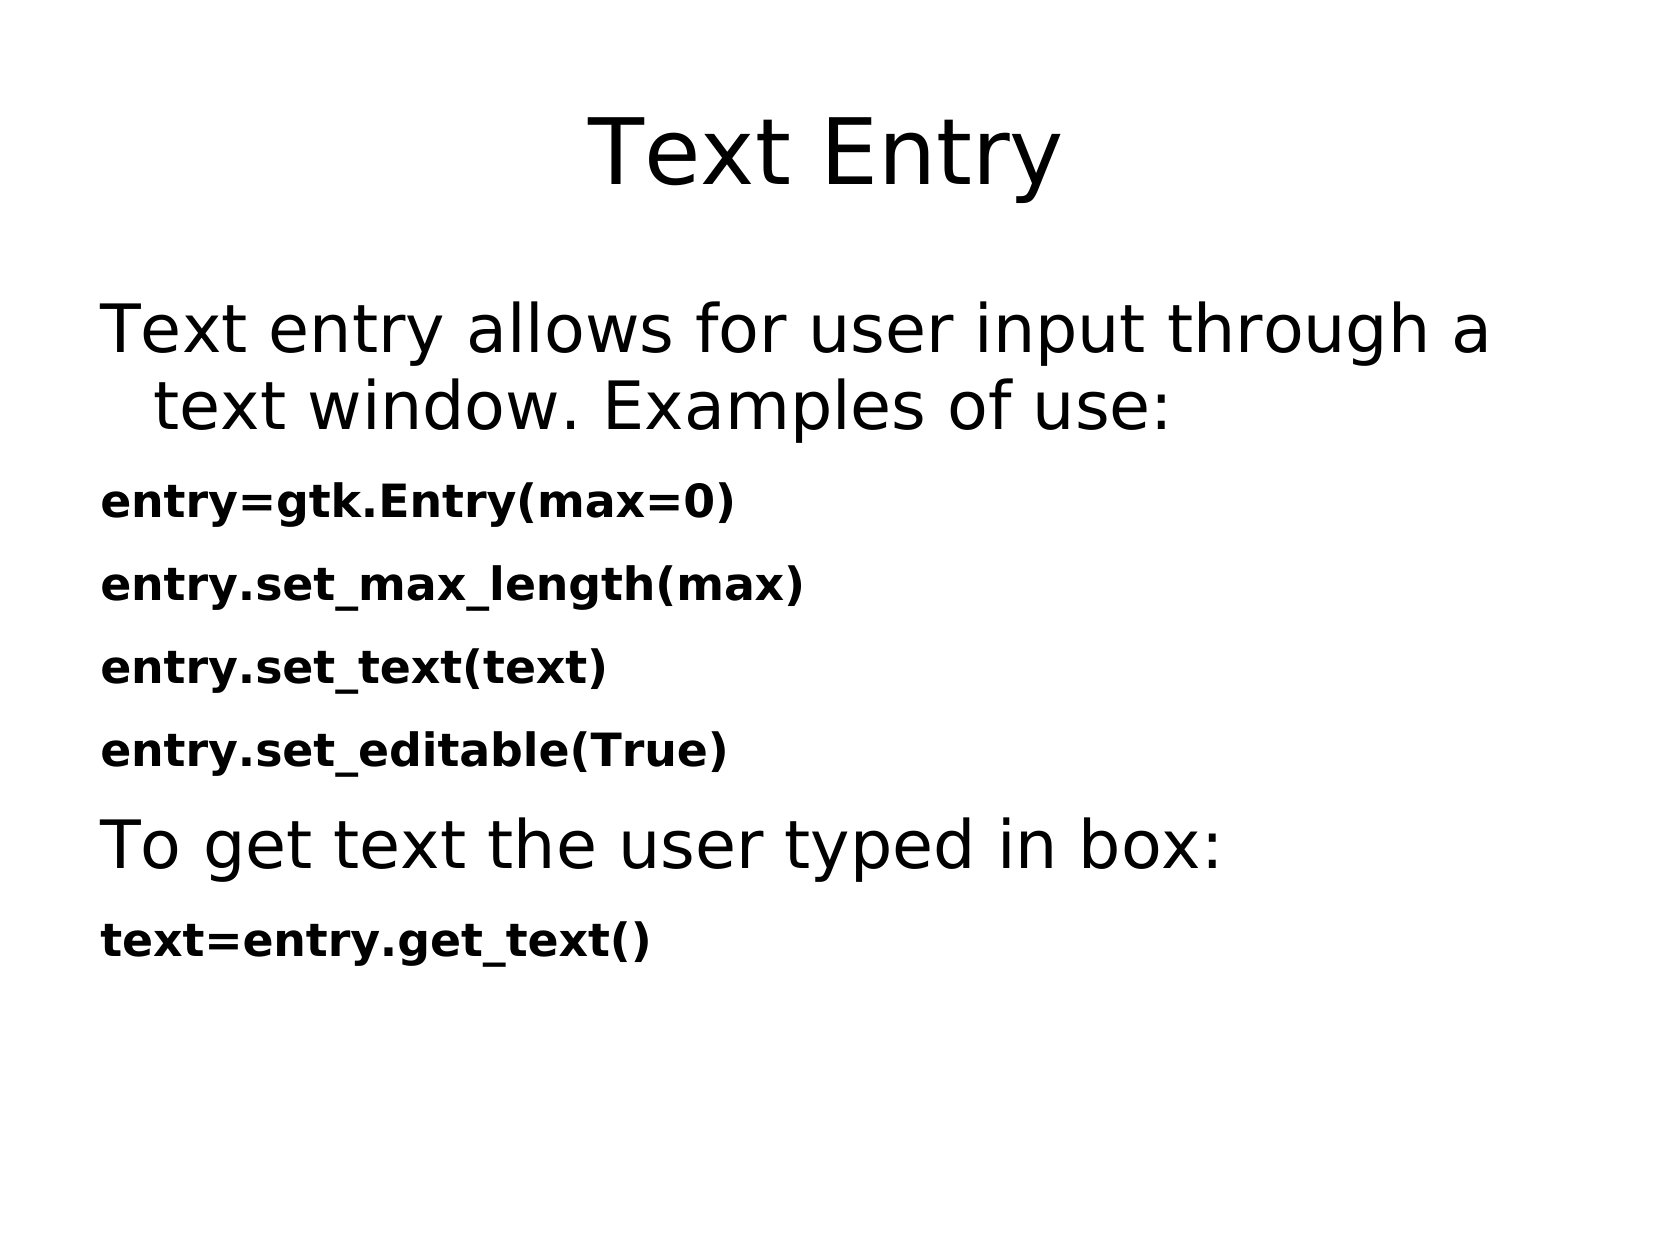

# Text Entry
Text entry allows for user input through a text window. Examples of use:
entry=gtk.Entry(max=0)
entry.set_max_length(max)
entry.set_text(text)
entry.set_editable(True)
To get text the user typed in box:
text=entry.get_text()